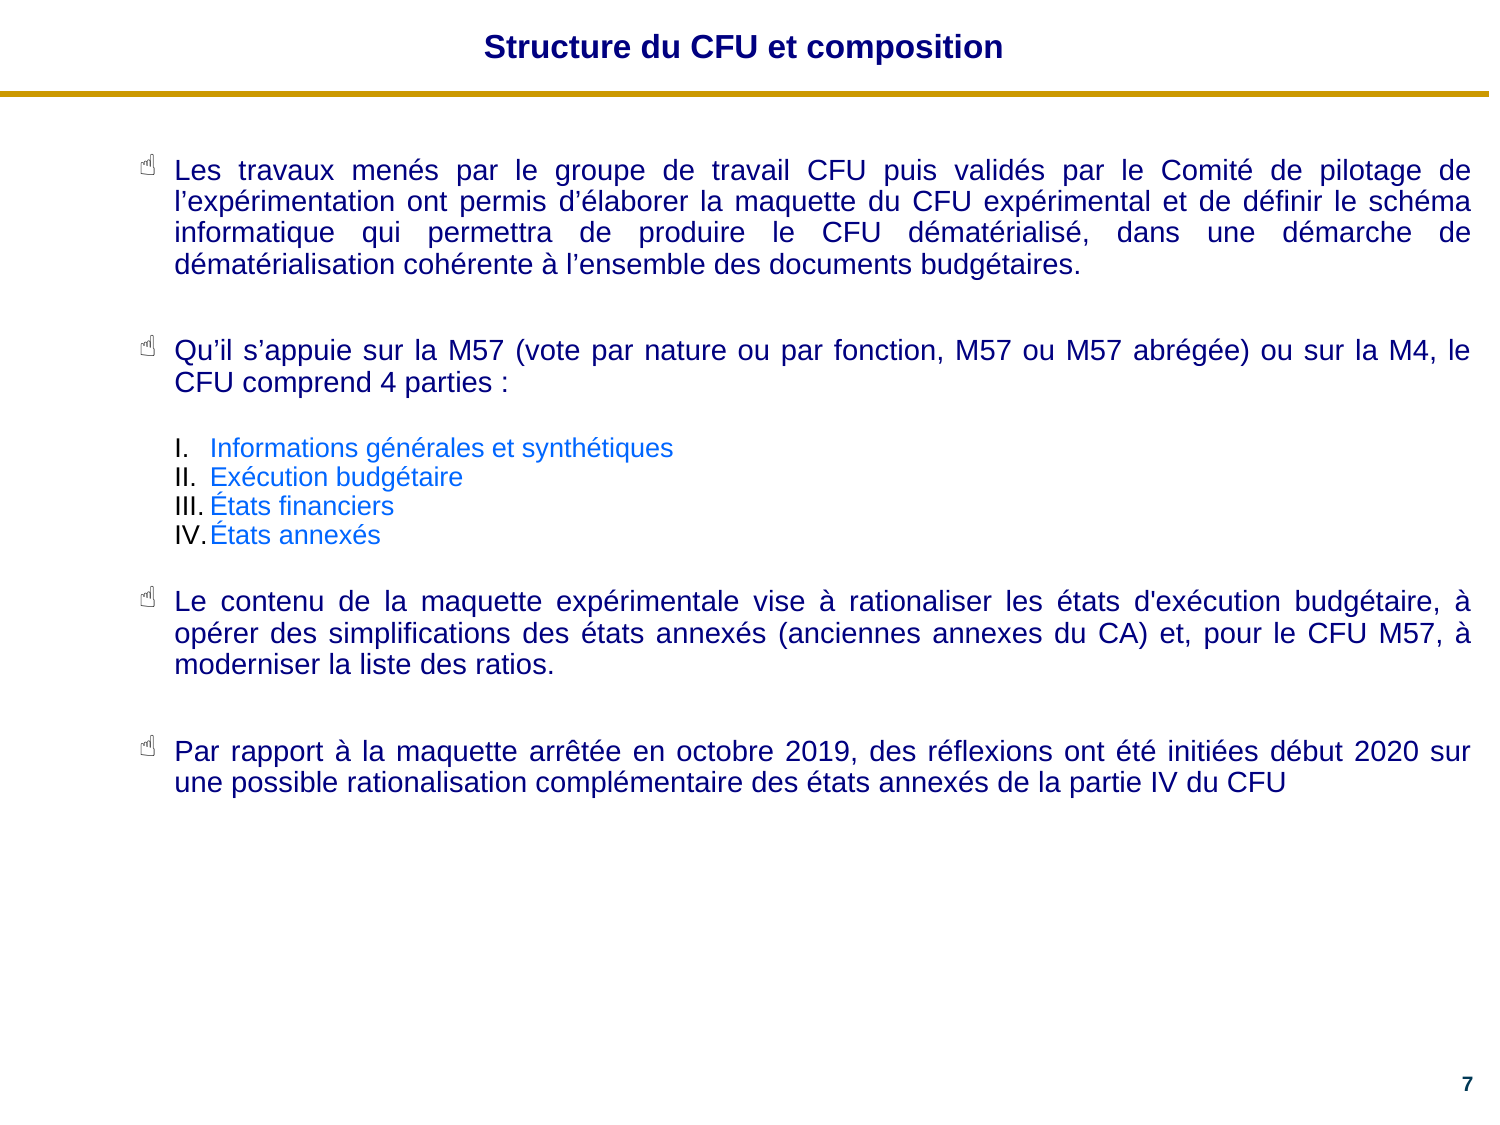

# Structure du CFU et composition
Les travaux menés par le groupe de travail CFU puis validés par le Comité de pilotage de l’expérimentation ont permis d’élaborer la maquette du CFU expérimental et de définir le schéma informatique qui permettra de produire le CFU dématérialisé, dans une démarche de dématérialisation cohérente à l’ensemble des documents budgétaires.
Qu’il s’appuie sur la M57 (vote par nature ou par fonction, M57 ou M57 abrégée) ou sur la M4, le CFU comprend 4 parties :
Informations générales et synthétiques
Exécution budgétaire
États financiers
États annexés
Le contenu de la maquette expérimentale vise à rationaliser les états d'exécution budgétaire, à opérer des simplifications des états annexés (anciennes annexes du CA) et, pour le CFU M57, à moderniser la liste des ratios.
Par rapport à la maquette arrêtée en octobre 2019, des réflexions ont été initiées début 2020 sur une possible rationalisation complémentaire des états annexés de la partie IV du CFU